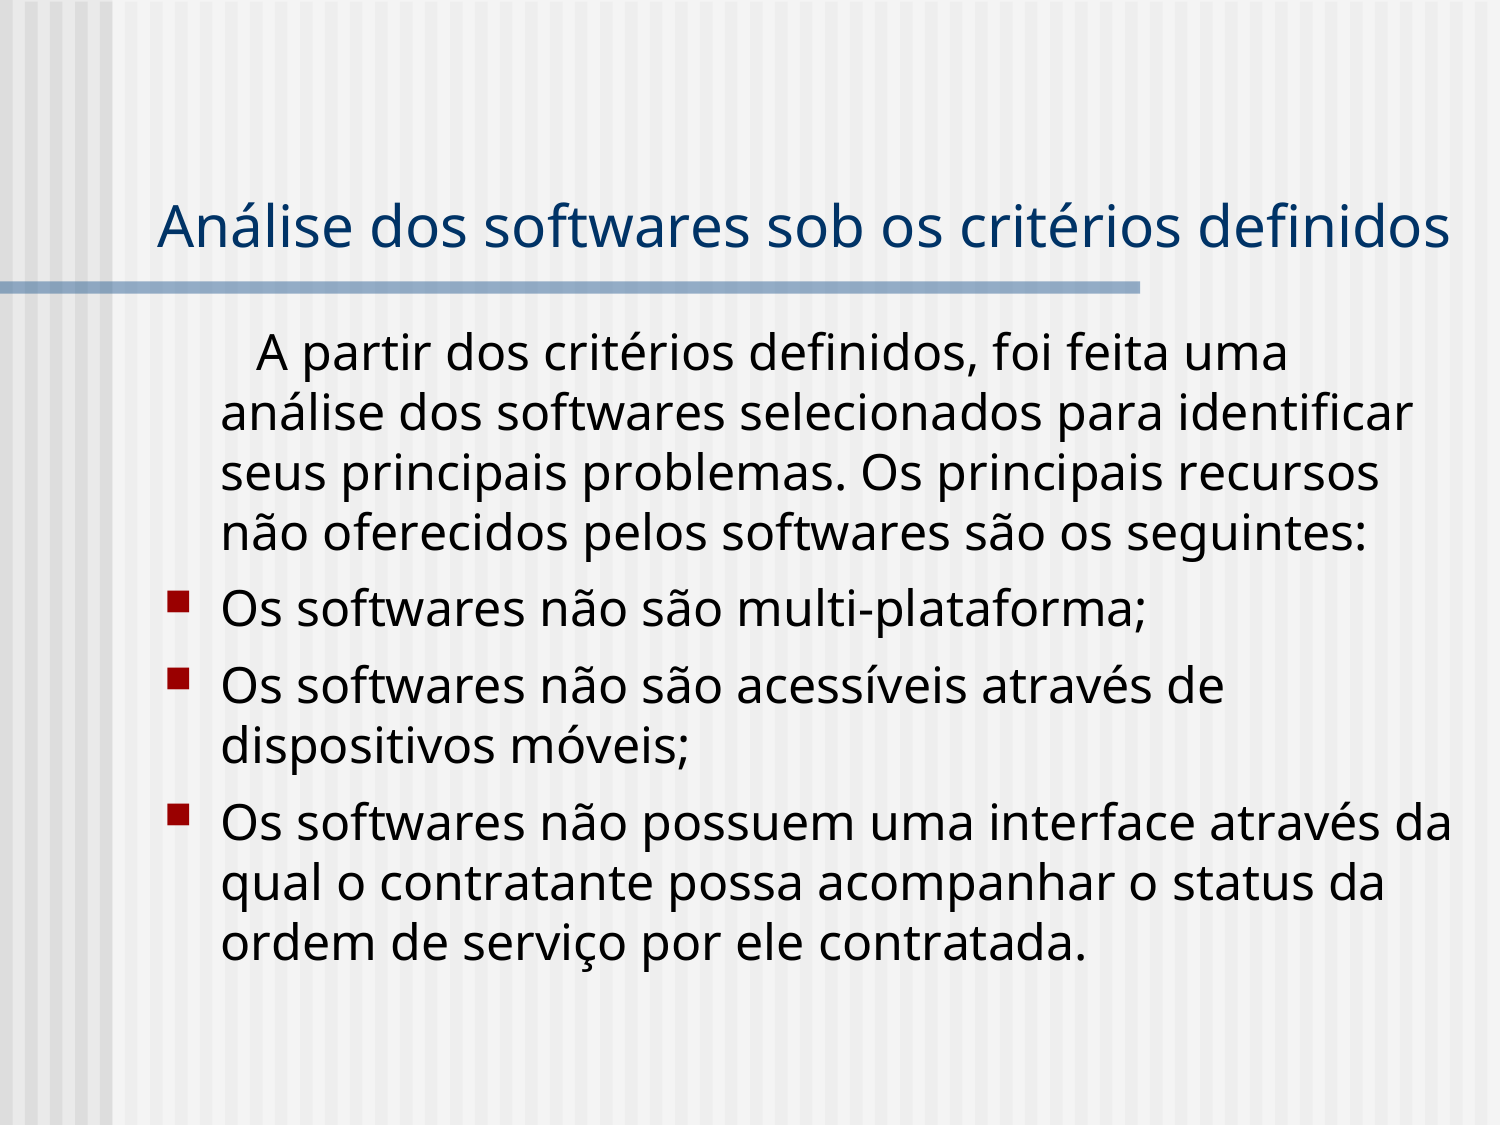

# Análise dos softwares sob os critérios definidos
A partir dos critérios definidos, foi feita uma análise dos softwares selecionados para identificar seus principais problemas. Os principais recursos não oferecidos pelos softwares são os seguintes:
Os softwares não são multi-plataforma;
Os softwares não são acessíveis através de dispositivos móveis;
Os softwares não possuem uma interface através da qual o contratante possa acompanhar o status da ordem de serviço por ele contratada.